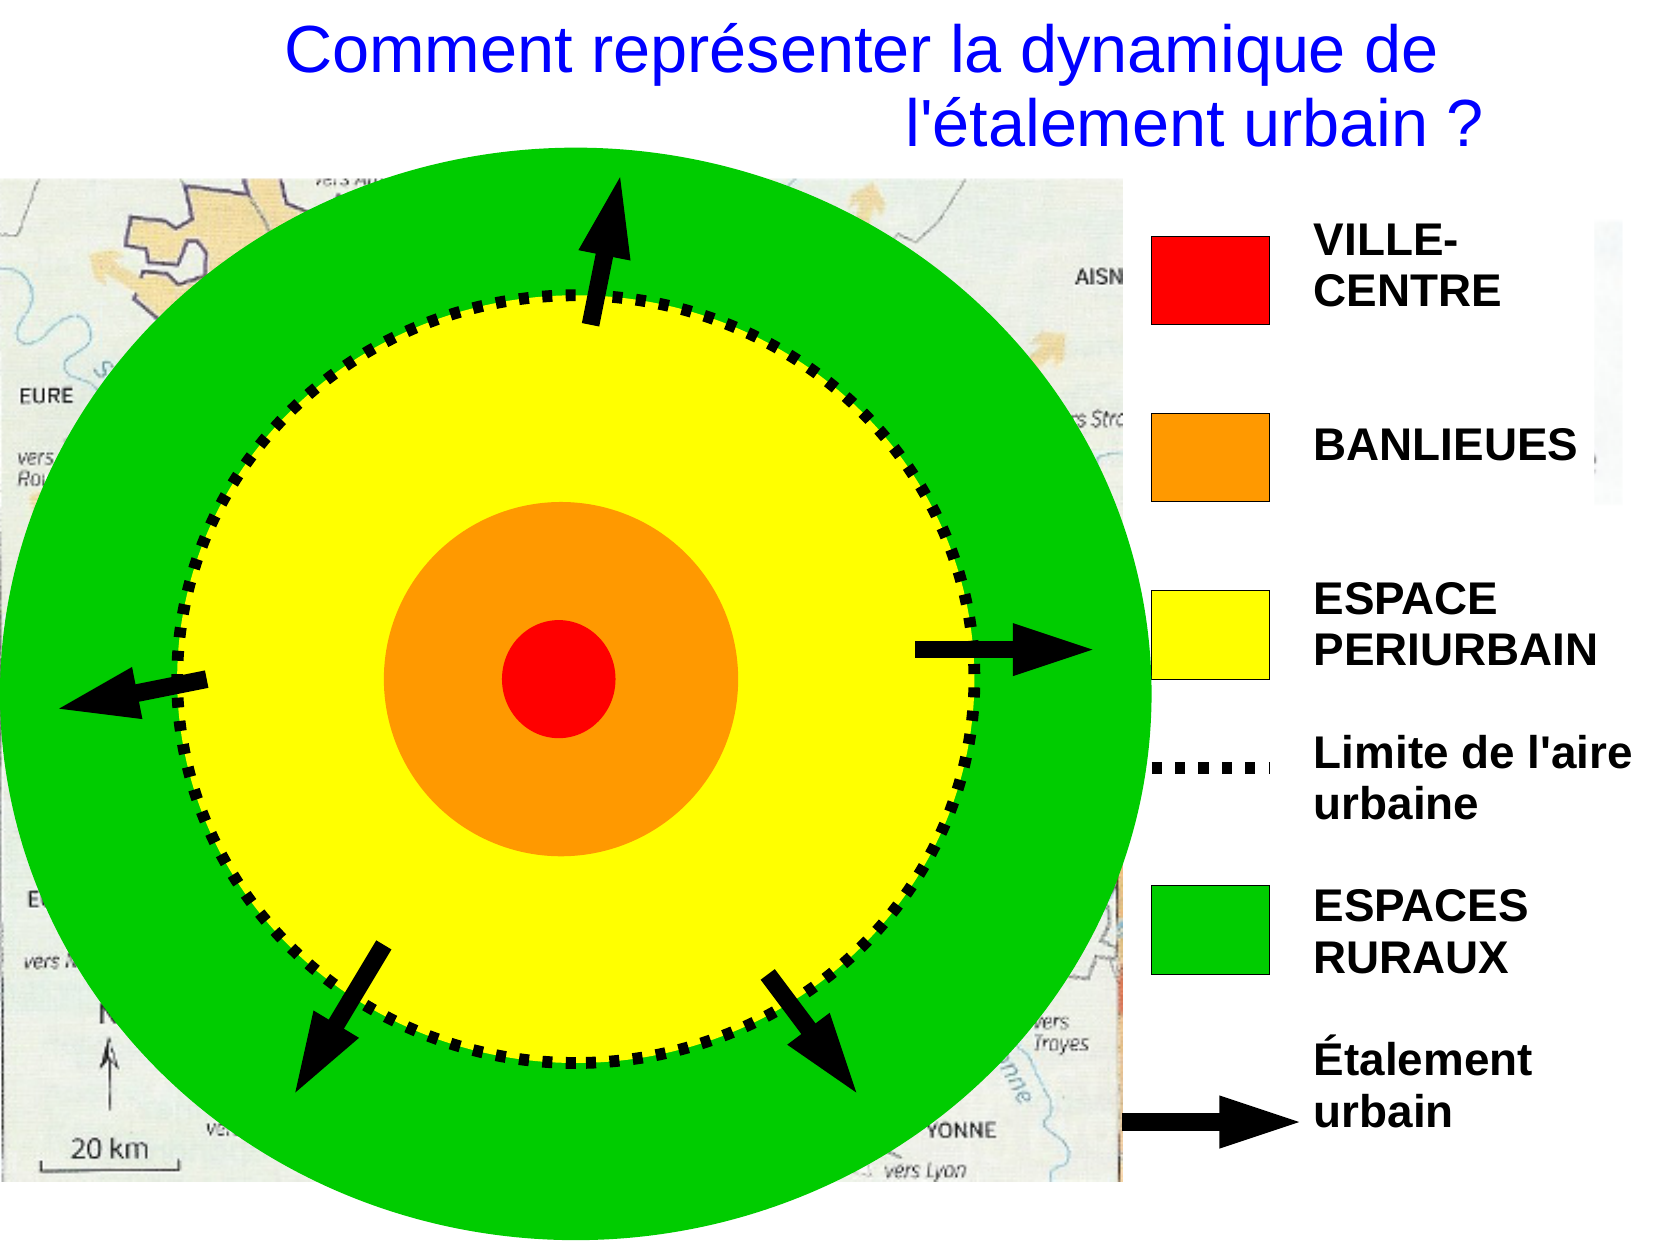

Comment représenter la dynamique de
 l'étalement urbain ?
VILLE-CENTRE
BANLIEUES
ESPACE
PERIURBAIN
Limite de l'aire urbaine
ESPACES RURAUX
Étalement urbain